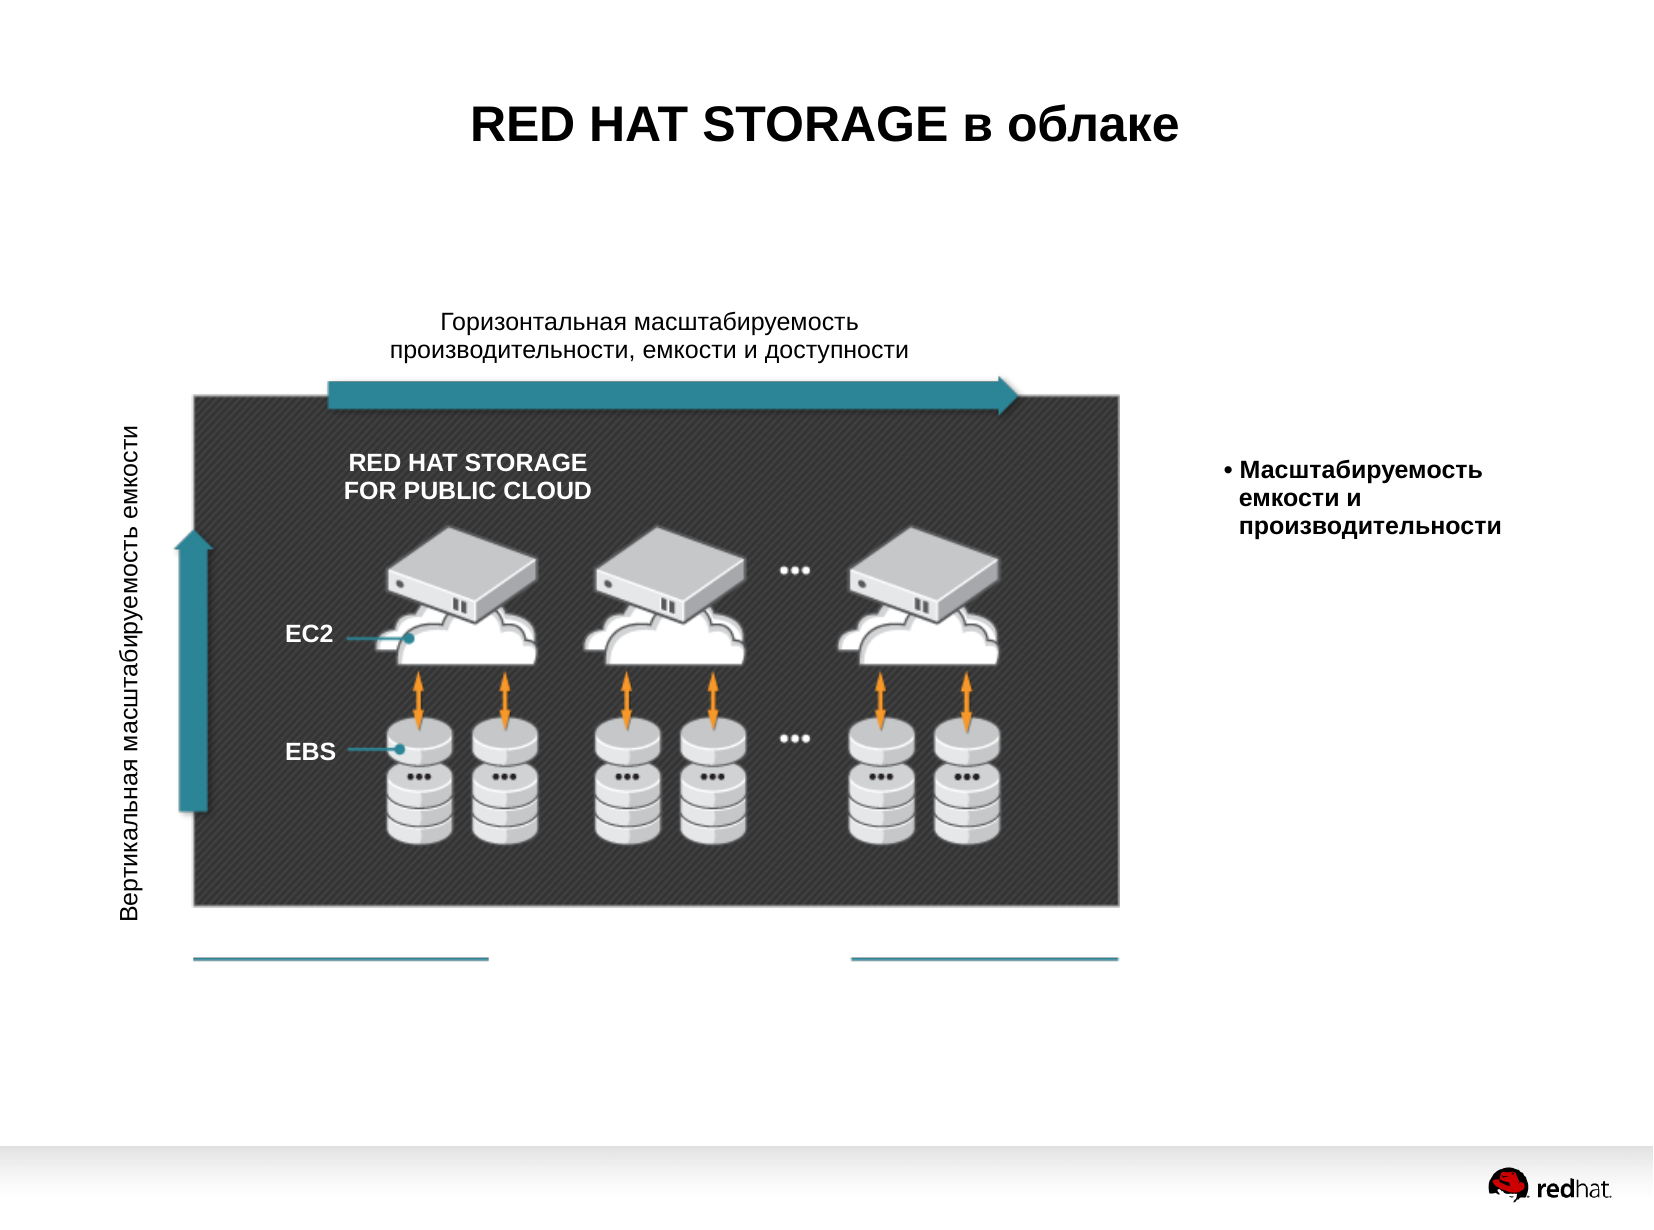

RED HAT STORAGE в облаке
RED HAT STORAGE SERVER FOR PUBLIC CLOUD
Горизонтальная масштабируемость производительности, емкости и доступности
RED HAT STORAGE
FOR PUBLIC CLOUD
• Масштабируемость емкости и производительности
EC2
Вертикальная масштабируемость емкости
EBS